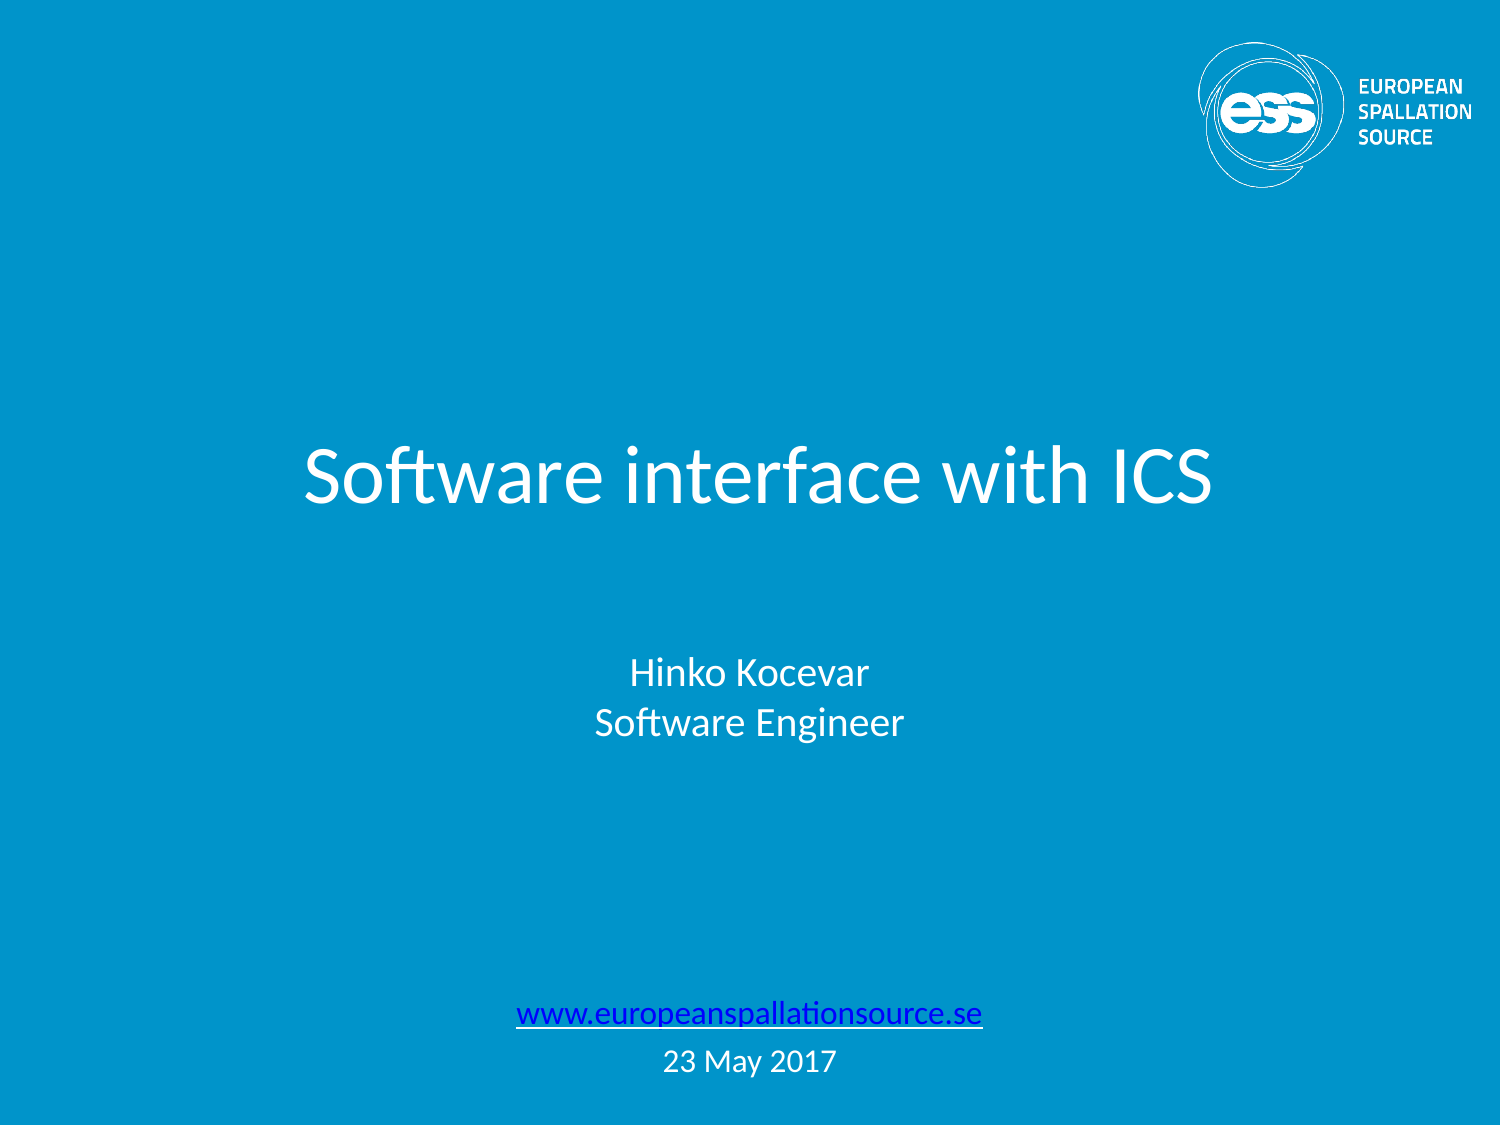

Software interface with ICS
Hinko Kocevar
Software Engineer
www.europeanspallationsource.se
23 May 2017